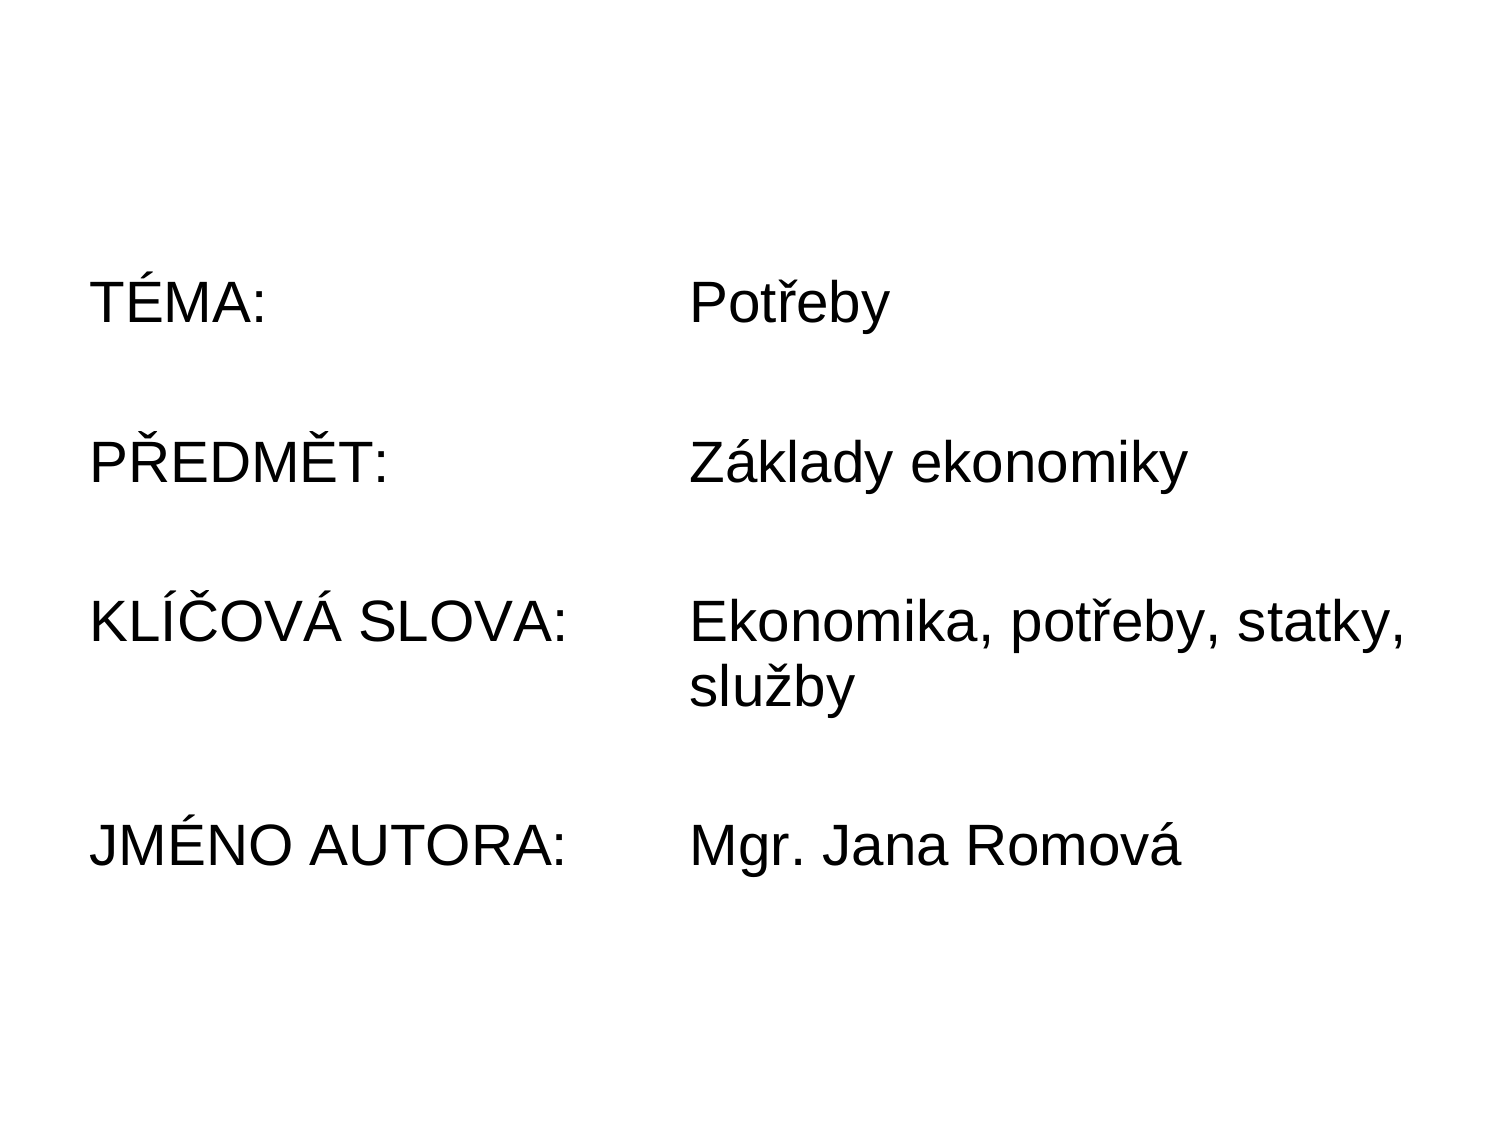

# TÉMA:			Potřeby
PŘEDMĚT:		Základy ekonomiky
KLÍČOVÁ SLOVA:	Ekonomika, potřeby, statky, 				služby
JMÉNO AUTORA:	Mgr. Jana Romová